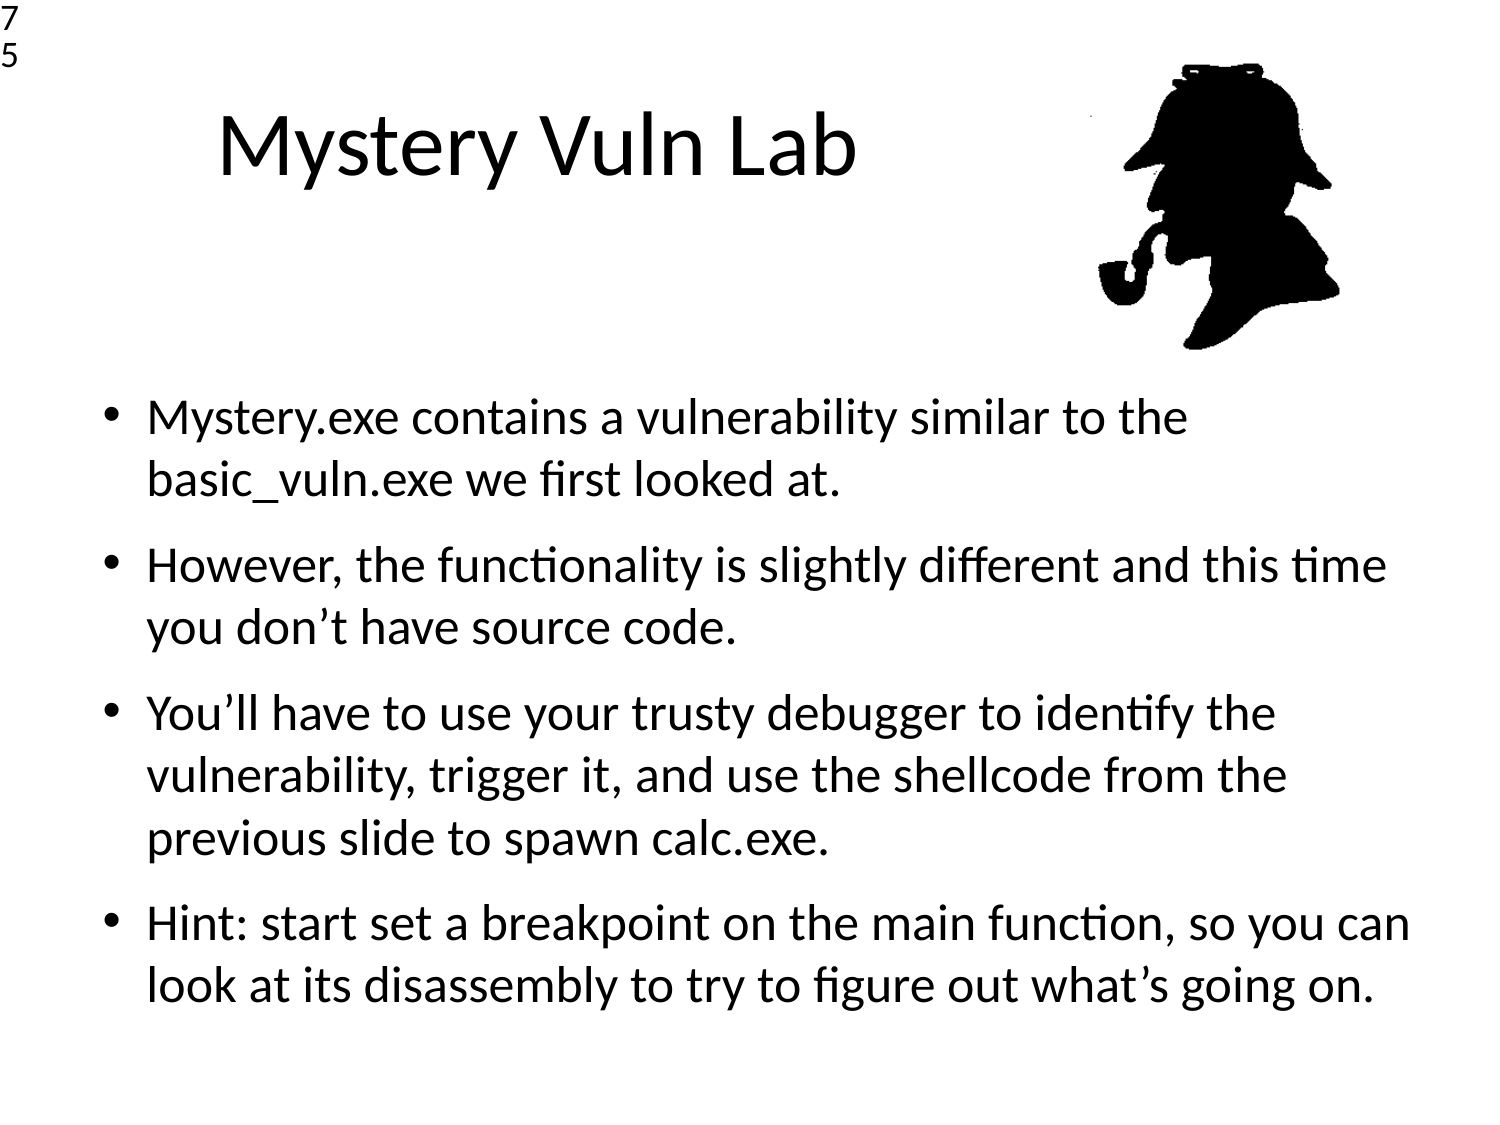

# Mystery Vuln Lab
Mystery.exe contains a vulnerability similar to the basic_vuln.exe we first looked at.
However, the functionality is slightly different and this time you don’t have source code.
You’ll have to use your trusty debugger to identify the vulnerability, trigger it, and use the shellcode from the previous slide to spawn calc.exe.
Hint: start set a breakpoint on the main function, so you can look at its disassembly to try to figure out what’s going on.